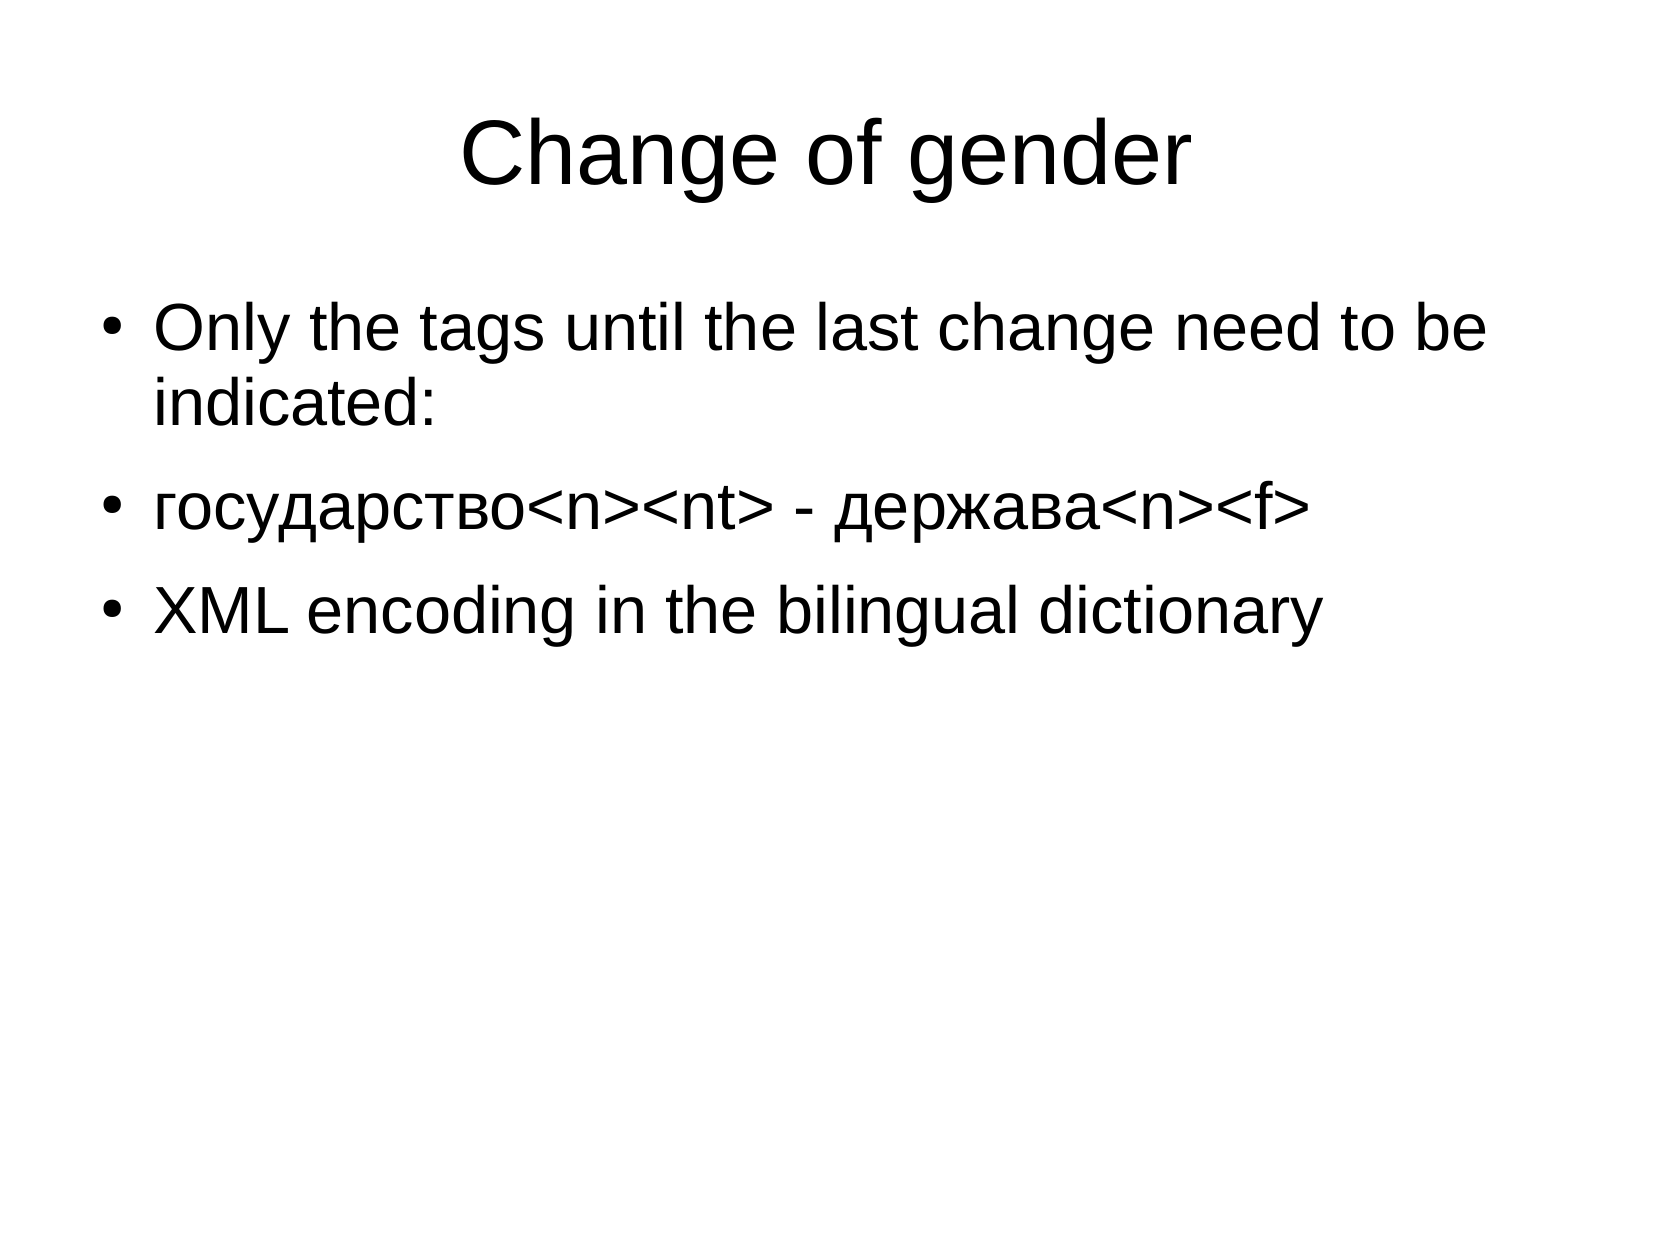

# Change of gender
Only the tags until the last change need to be indicated:
государство<n><nt> - держава<n><f>
XML encoding in the bilingual dictionary